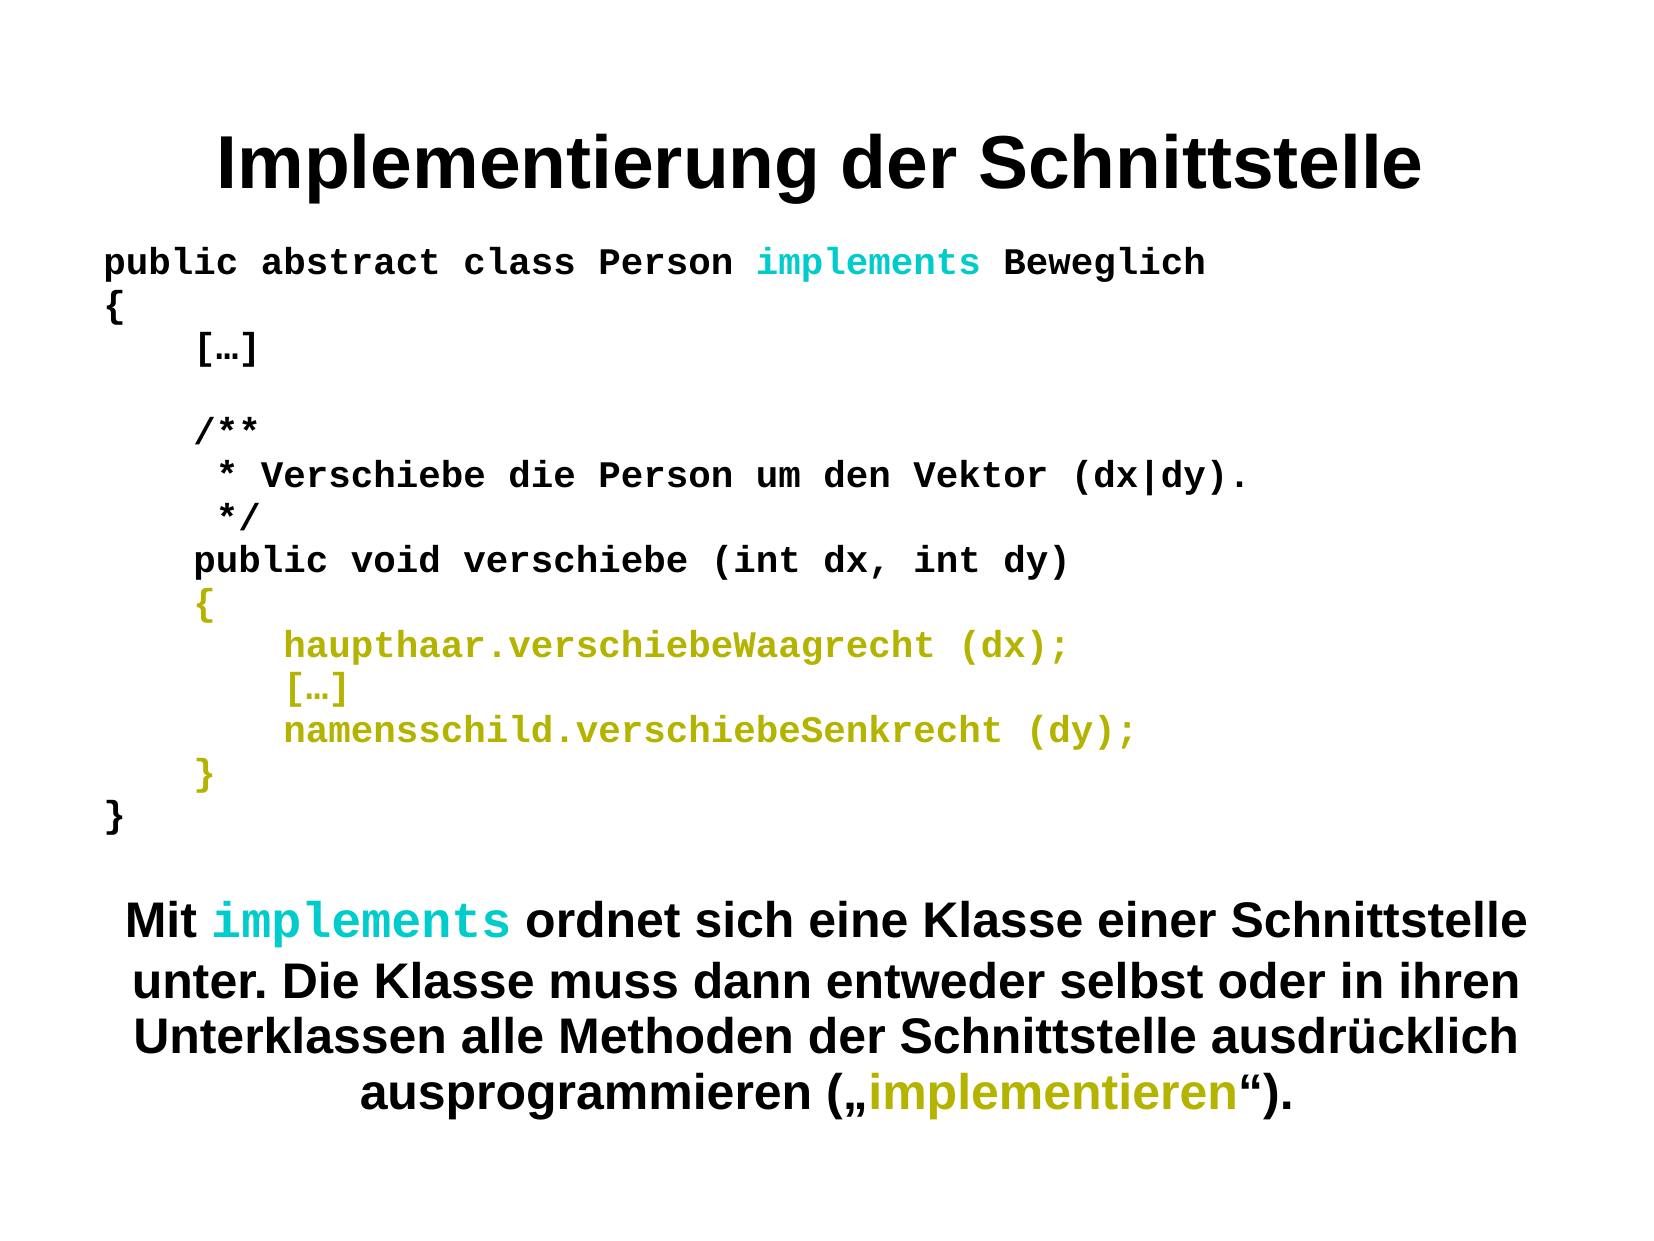

# Implementierung der Schnittstelle
public abstract class Person implements Beweglich
{
 […]
 /**
 * Verschiebe die Person um den Vektor (dx|dy).
 */
 public void verschiebe (int dx, int dy)
 {
 haupthaar.verschiebeWaagrecht (dx);
 […]
 namensschild.verschiebeSenkrecht (dy);
 }
}
Mit implements ordnet sich eine Klasse einer Schnittstelle unter. Die Klasse muss dann entweder selbst oder in ihren Unterklassen alle Methoden der Schnittstelle ausdrücklich ausprogrammieren („implementieren“).